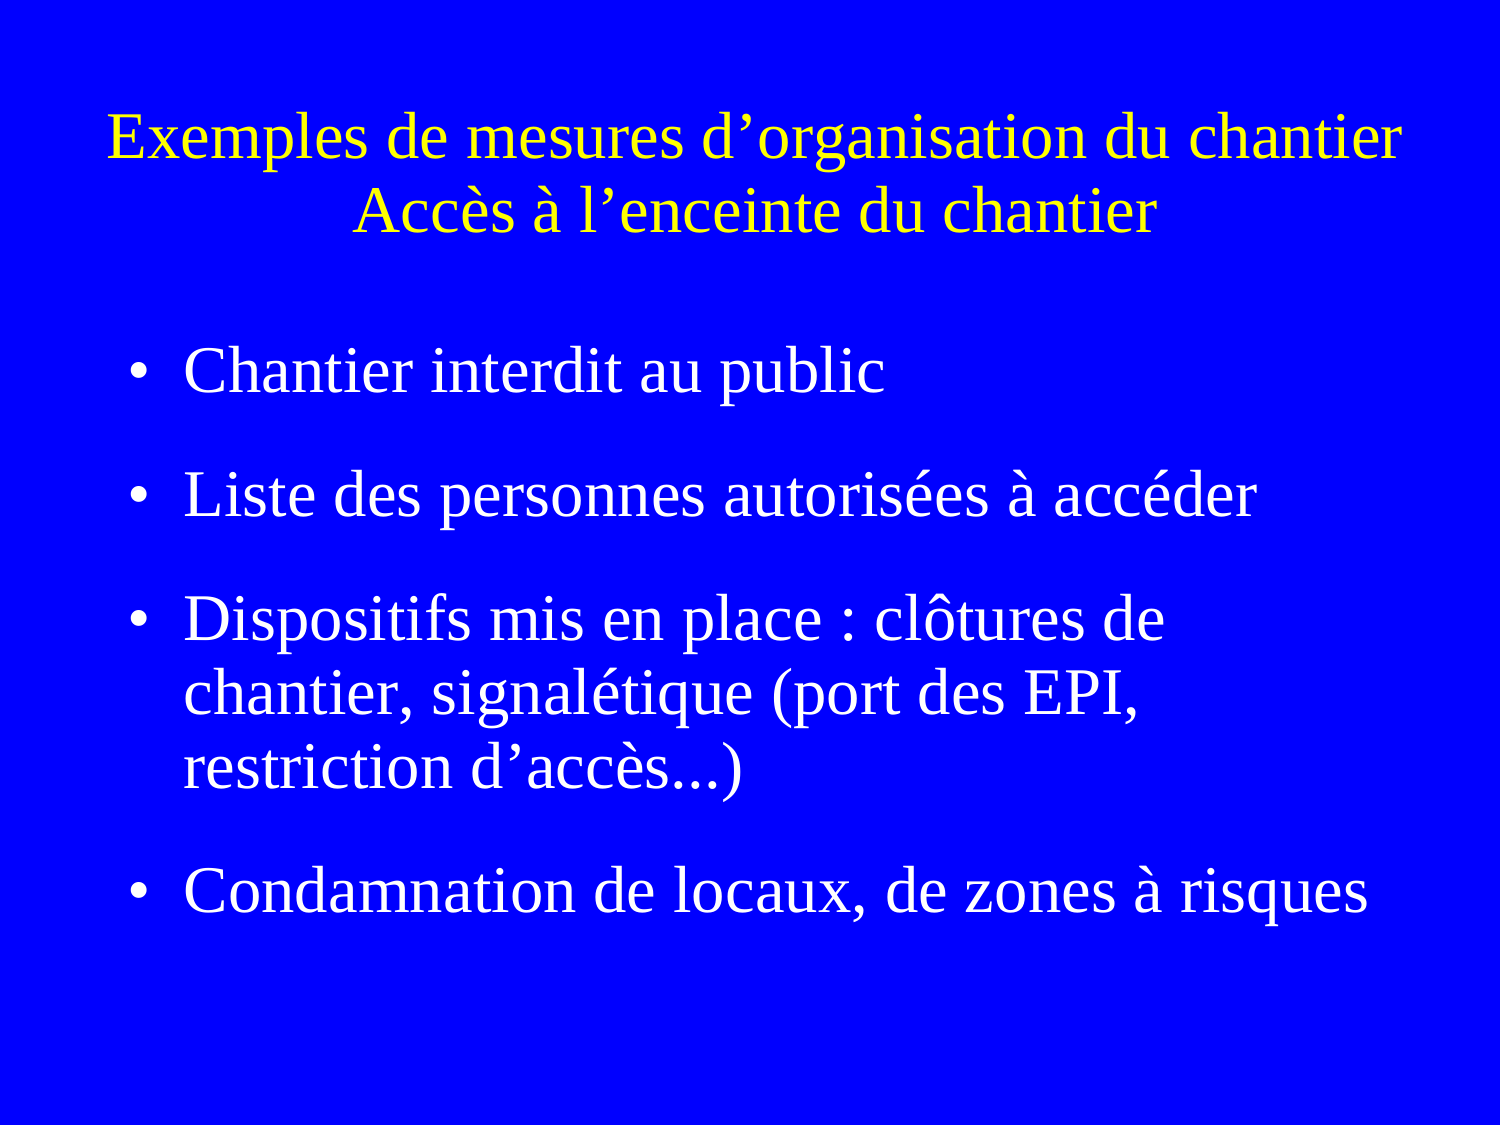

# Exemples de mesures d’organisation du chantier Accès à l’enceinte du chantier
Chantier interdit au public
Liste des personnes autorisées à accéder
Dispositifs mis en place : clôtures de chantier, signalétique (port des EPI, restriction d’accès...)
Condamnation de locaux, de zones à risques